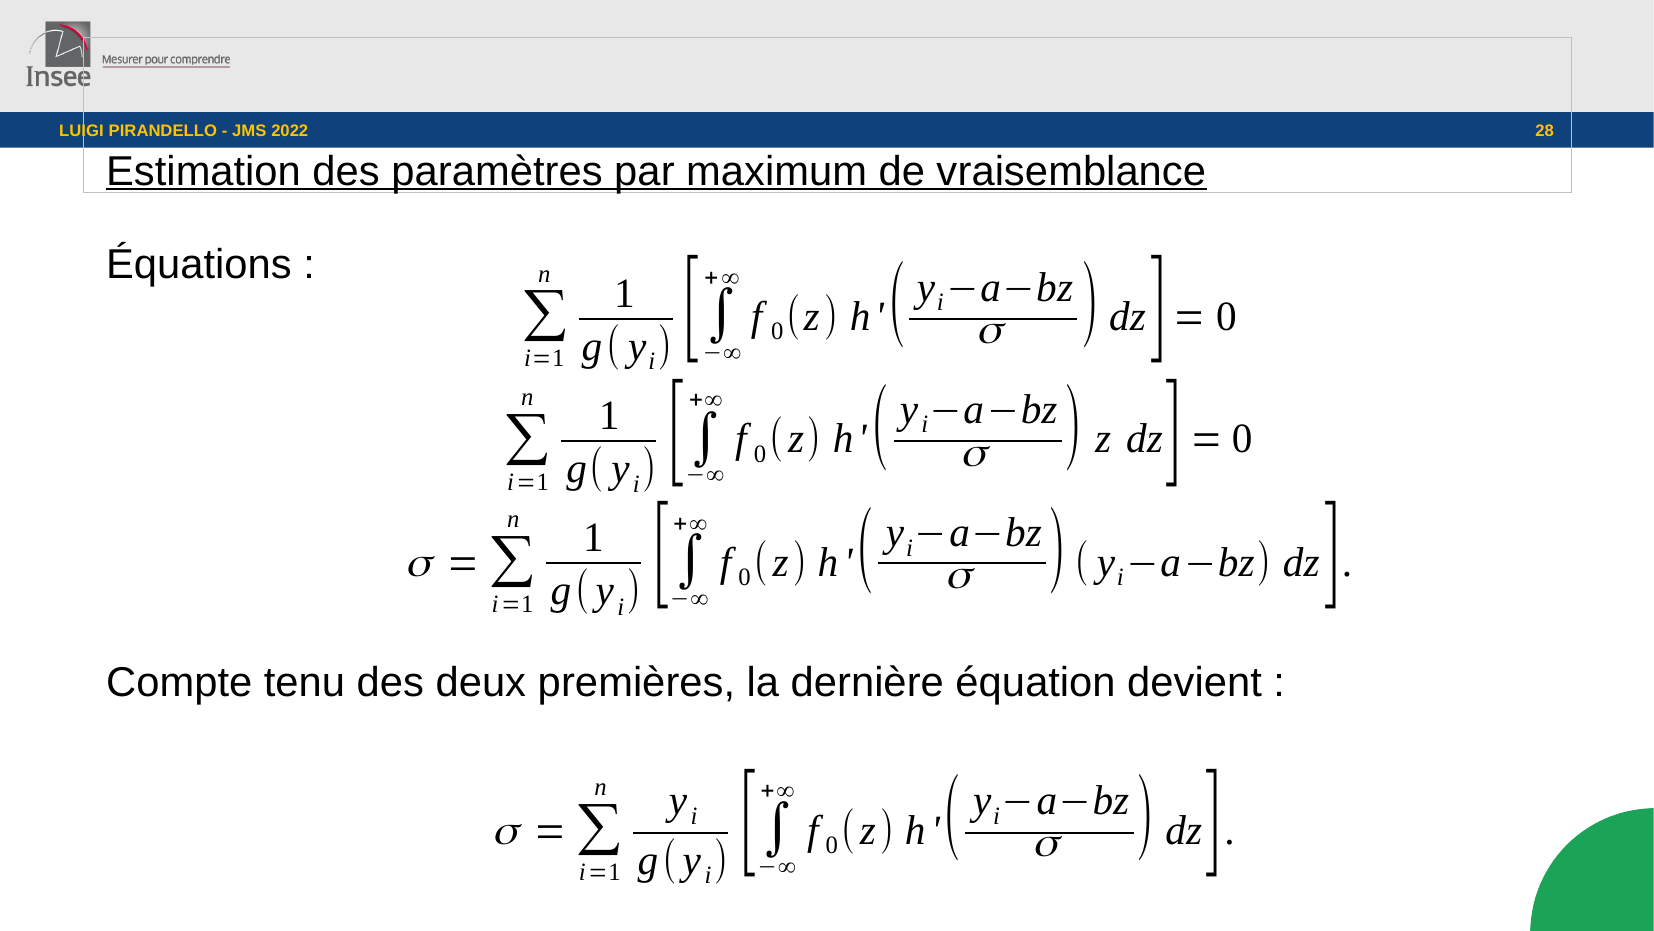

LUIGI PIRANDELLO - JMS 2022
28
Estimation des paramètres par maximum de vraisemblance
Équations :
Compte tenu des deux premières, la dernière équation devient :